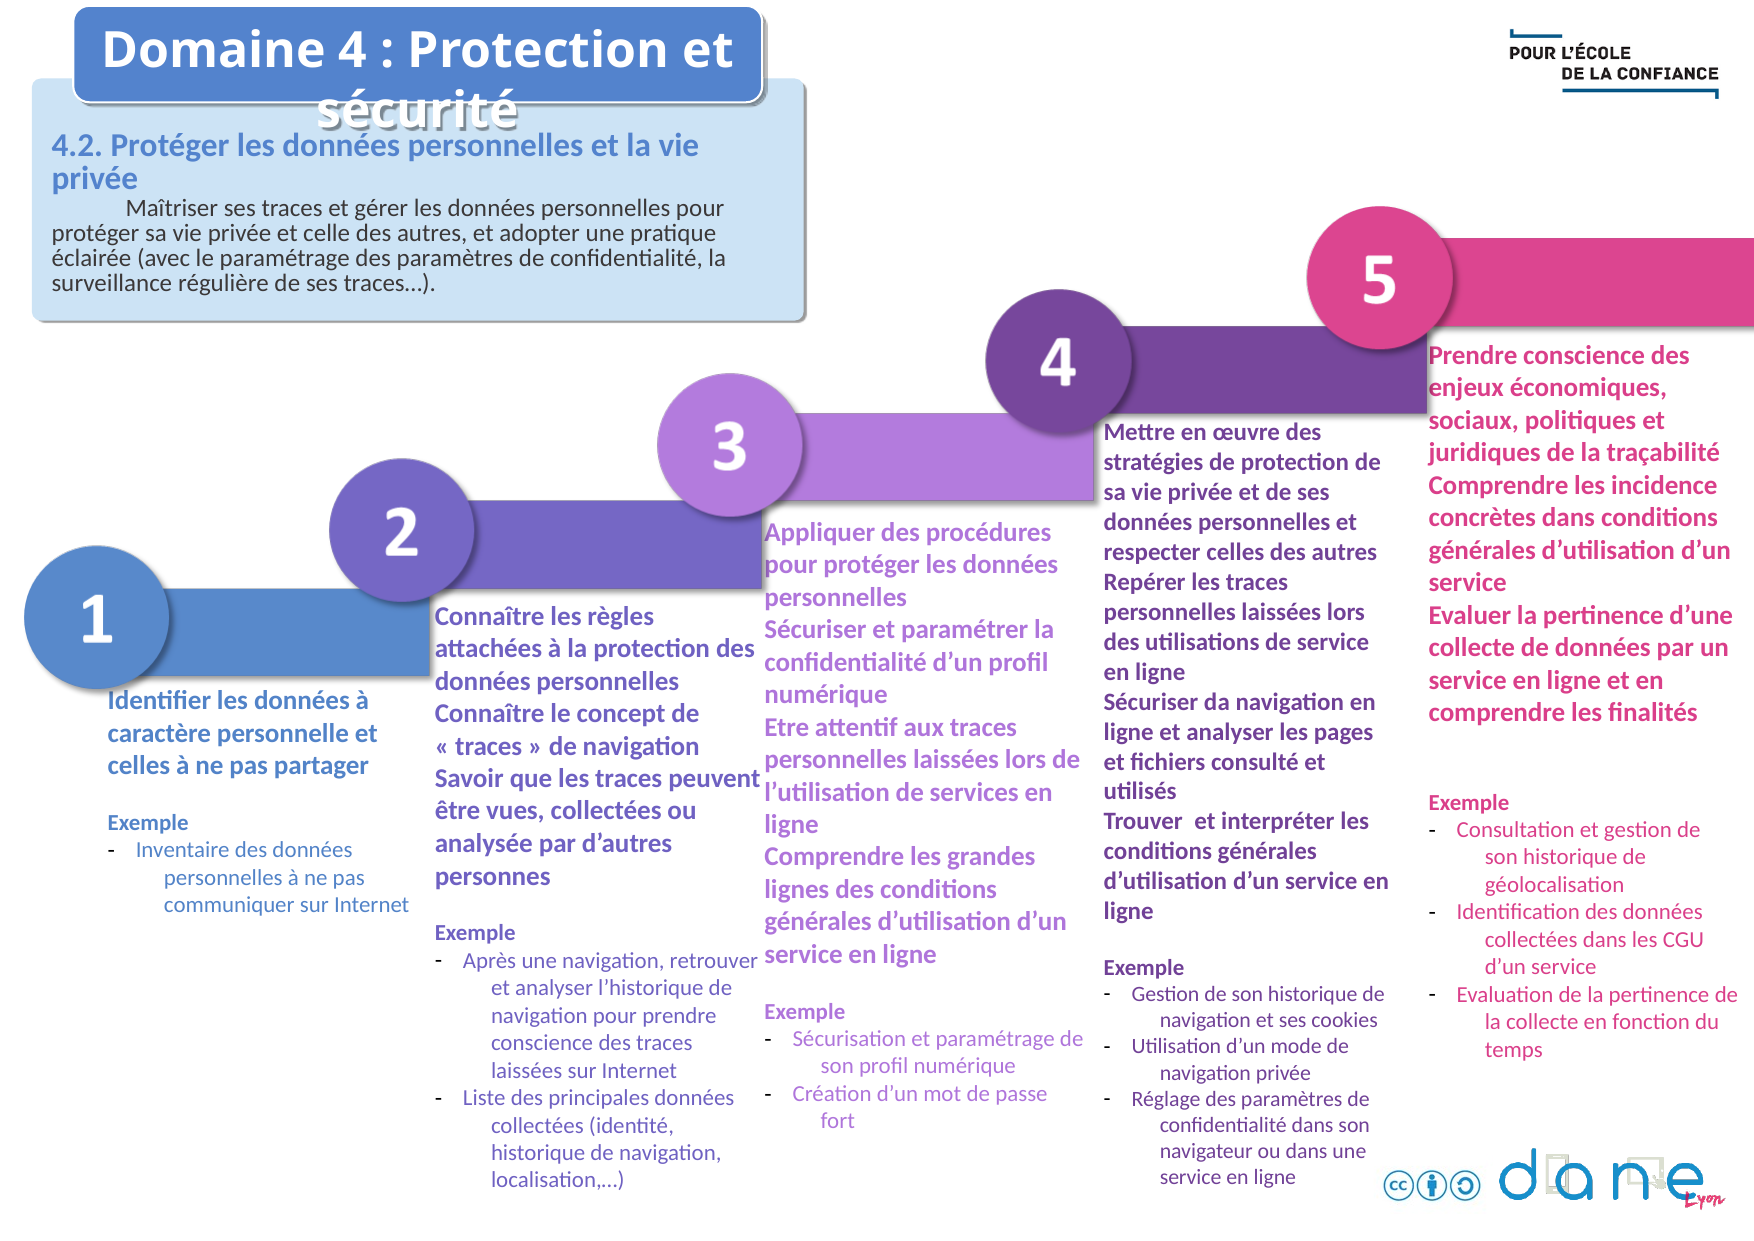

Domaine 4 : Protection et sécurité
4.2. Protéger les données personnelles et la vie privée
	Maîtriser ses traces et gérer les données personnelles pour protéger sa vie privée et celle des autres, et adopter une pratique éclairée (avec le paramétrage des paramètres de confidentialité, la surveillance régulière de ses traces…).
Prendre conscience des enjeux économiques, sociaux, politiques et juridiques de la traçabilité
Comprendre les incidence concrètes dans conditions générales d’utilisation d’un service
Evaluer la pertinence d’une collecte de données par un service en ligne et en comprendre les finalités
Exemple
Consultation et gestion de son historique de géolocalisation
Identification des données collectées dans les CGU d’un service
Evaluation de la pertinence de la collecte en fonction du temps
Mettre en œuvre des stratégies de protection de sa vie privée et de ses données personnelles et respecter celles des autres
Repérer les traces personnelles laissées lors des utilisations de service en ligne
Sécuriser da navigation en ligne et analyser les pages et fichiers consulté et utilisés
Trouver et interpréter les conditions générales d’utilisation d’un service en ligne
Exemple
Gestion de son historique de navigation et ses cookies
Utilisation d’un mode de navigation privée
Réglage des paramètres de confidentialité dans son navigateur ou dans une service en ligne
Appliquer des procédures pour protéger les données personnelles
Sécuriser et paramétrer la confidentialité d’un profil numérique
Etre attentif aux traces personnelles laissées lors de l’utilisation de services en ligne
Comprendre les grandes lignes des conditions générales d’utilisation d’un service en ligne
Exemple
Sécurisation et paramétrage de son profil numérique
Création d’un mot de passe fort
Connaître les règles attachées à la protection des données personnelles
Connaître le concept de « traces » de navigation
Savoir que les traces peuvent être vues, collectées ou analysée par d’autres personnes
Exemple
Après une navigation, retrouver et analyser l’historique de navigation pour prendre conscience des traces laissées sur Internet
Liste des principales données collectées (identité, historique de navigation, localisation,…)
Identifier les données à caractère personnelle et celles à ne pas partager
Exemple
Inventaire des données personnelles à ne pas communiquer sur Internet